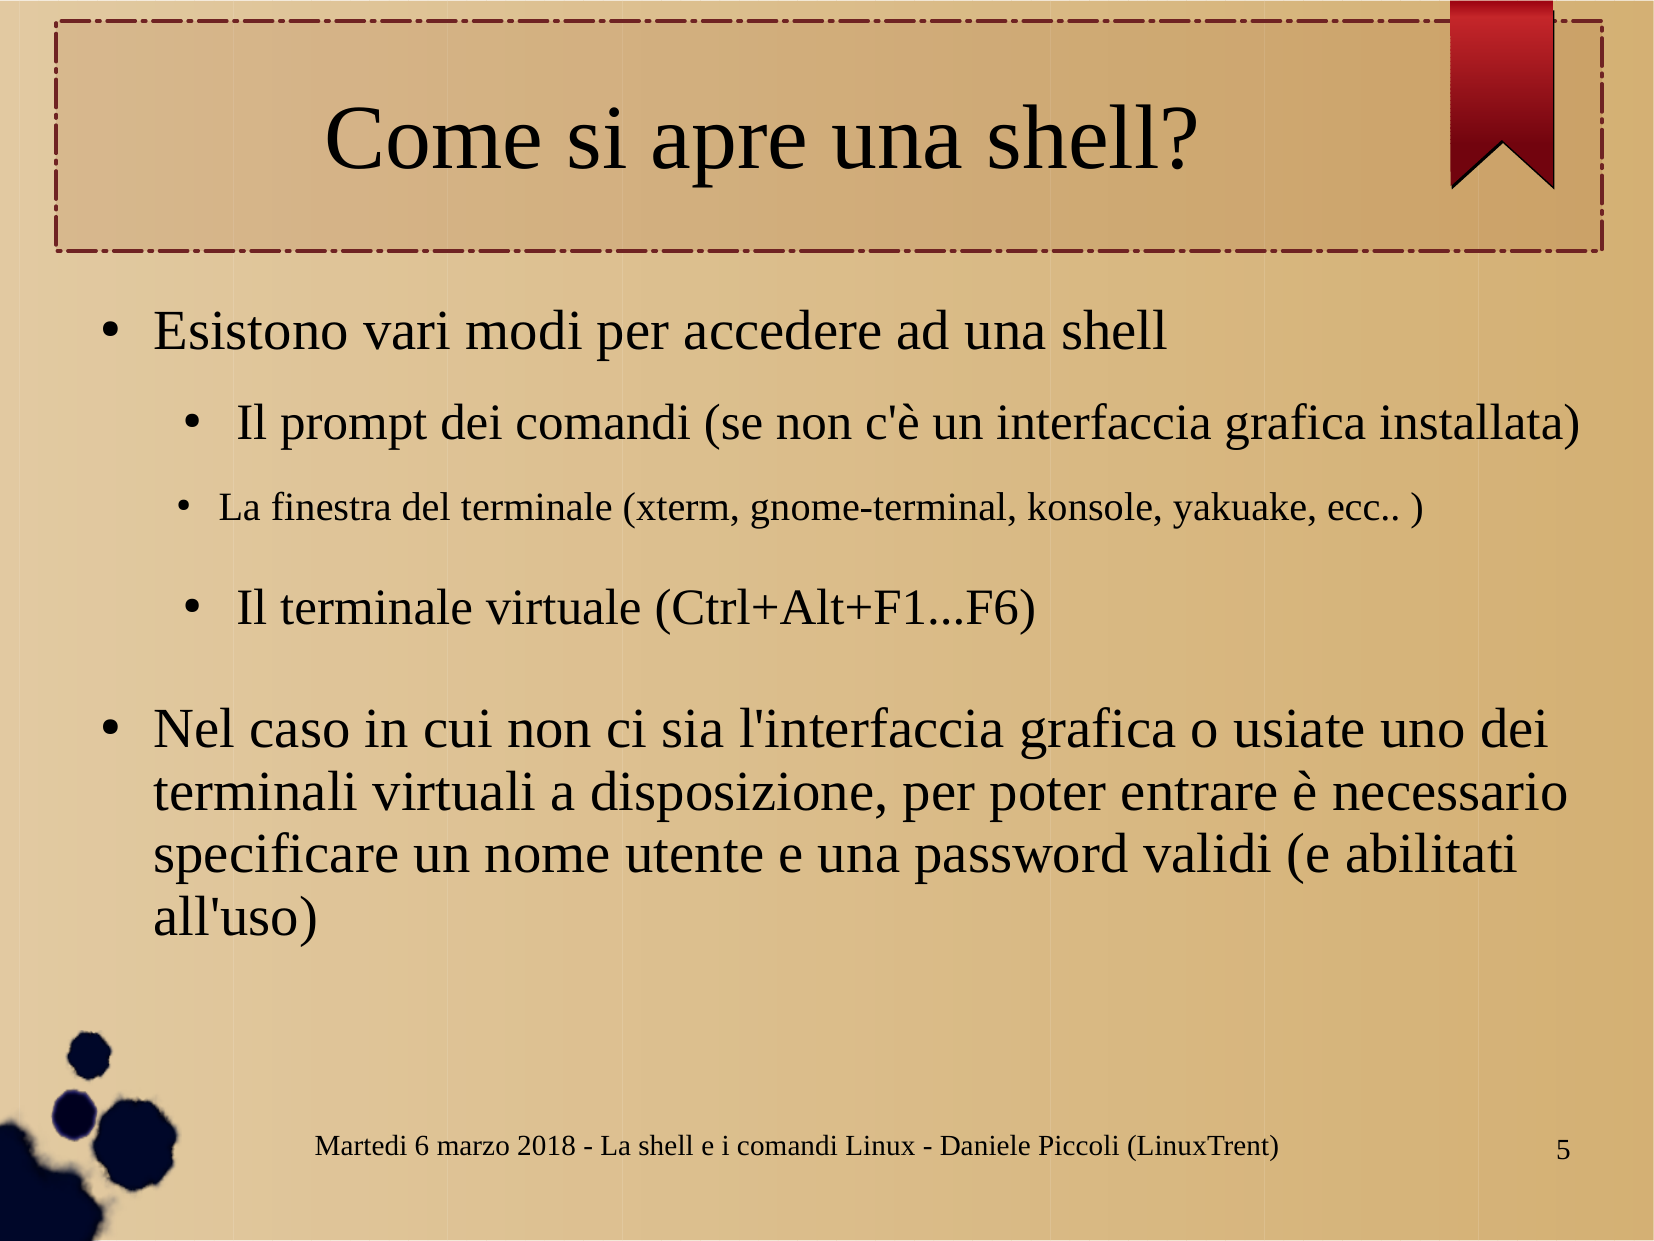

# Come si apre una shell?
Esistono vari modi per accedere ad una shell
Il prompt dei comandi (se non c'è un interfaccia grafica installata)
La finestra del terminale (xterm, gnome-terminal, konsole, yakuake, ecc.. )
Il terminale virtuale (Ctrl+Alt+F1...F6)
Nel caso in cui non ci sia l'interfaccia grafica o usiate uno dei terminali virtuali a disposizione, per poter entrare è necessario specificare un nome utente e una password validi (e abilitati all'uso)
Martedi 6 marzo 2018 - La shell e i comandi Linux - Daniele Piccoli (LinuxTrent)
5